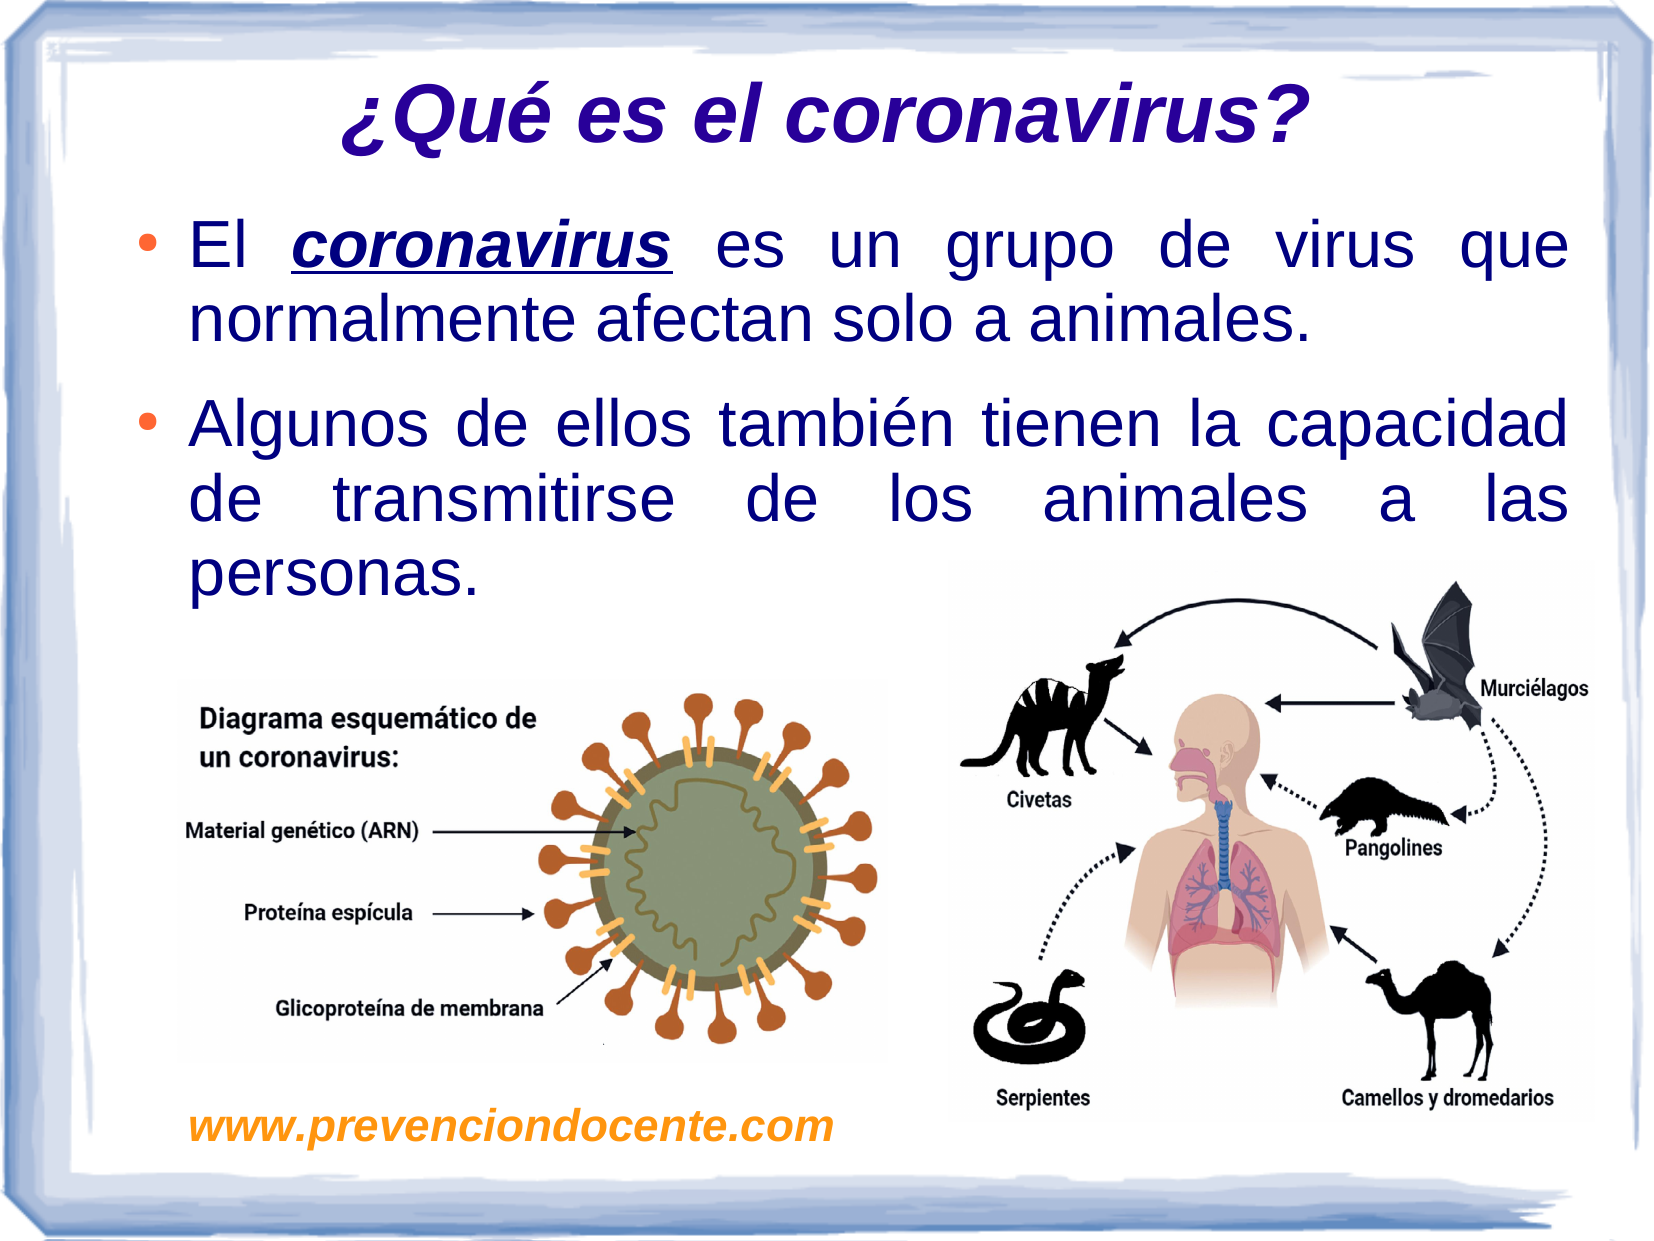

# ¿Qué es el coronavirus?
El coronavirus es un grupo de virus que normalmente afectan solo a animales.
Algunos de ellos también tienen la capacidad de transmitirse de los animales a las personas.
www.prevenciondocente.com